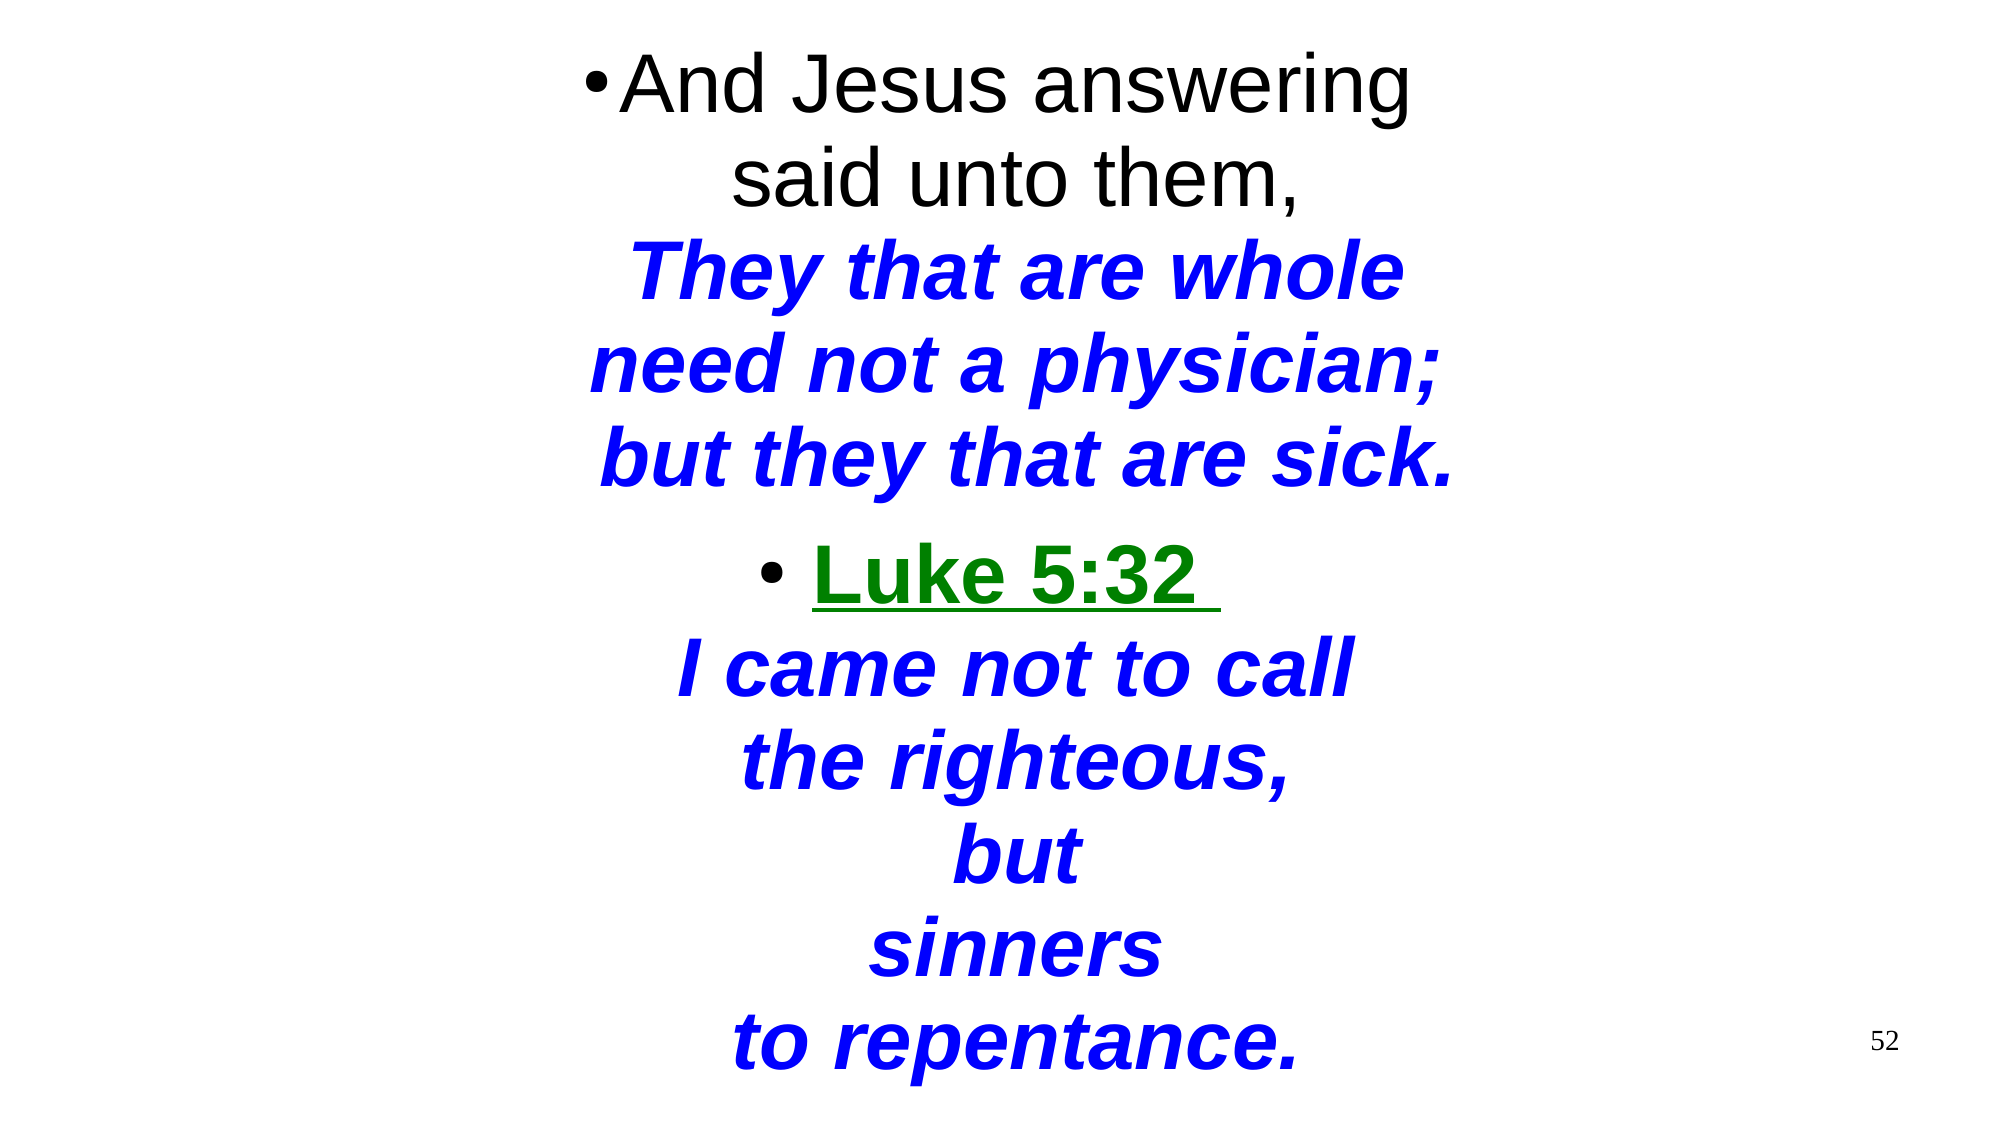

# And Jesus answering said unto them, They that are whole need not a physician; but they that are sick.
Luke 5:32 
I came not to call
the righteous,
but
sinners
to repentance.
52